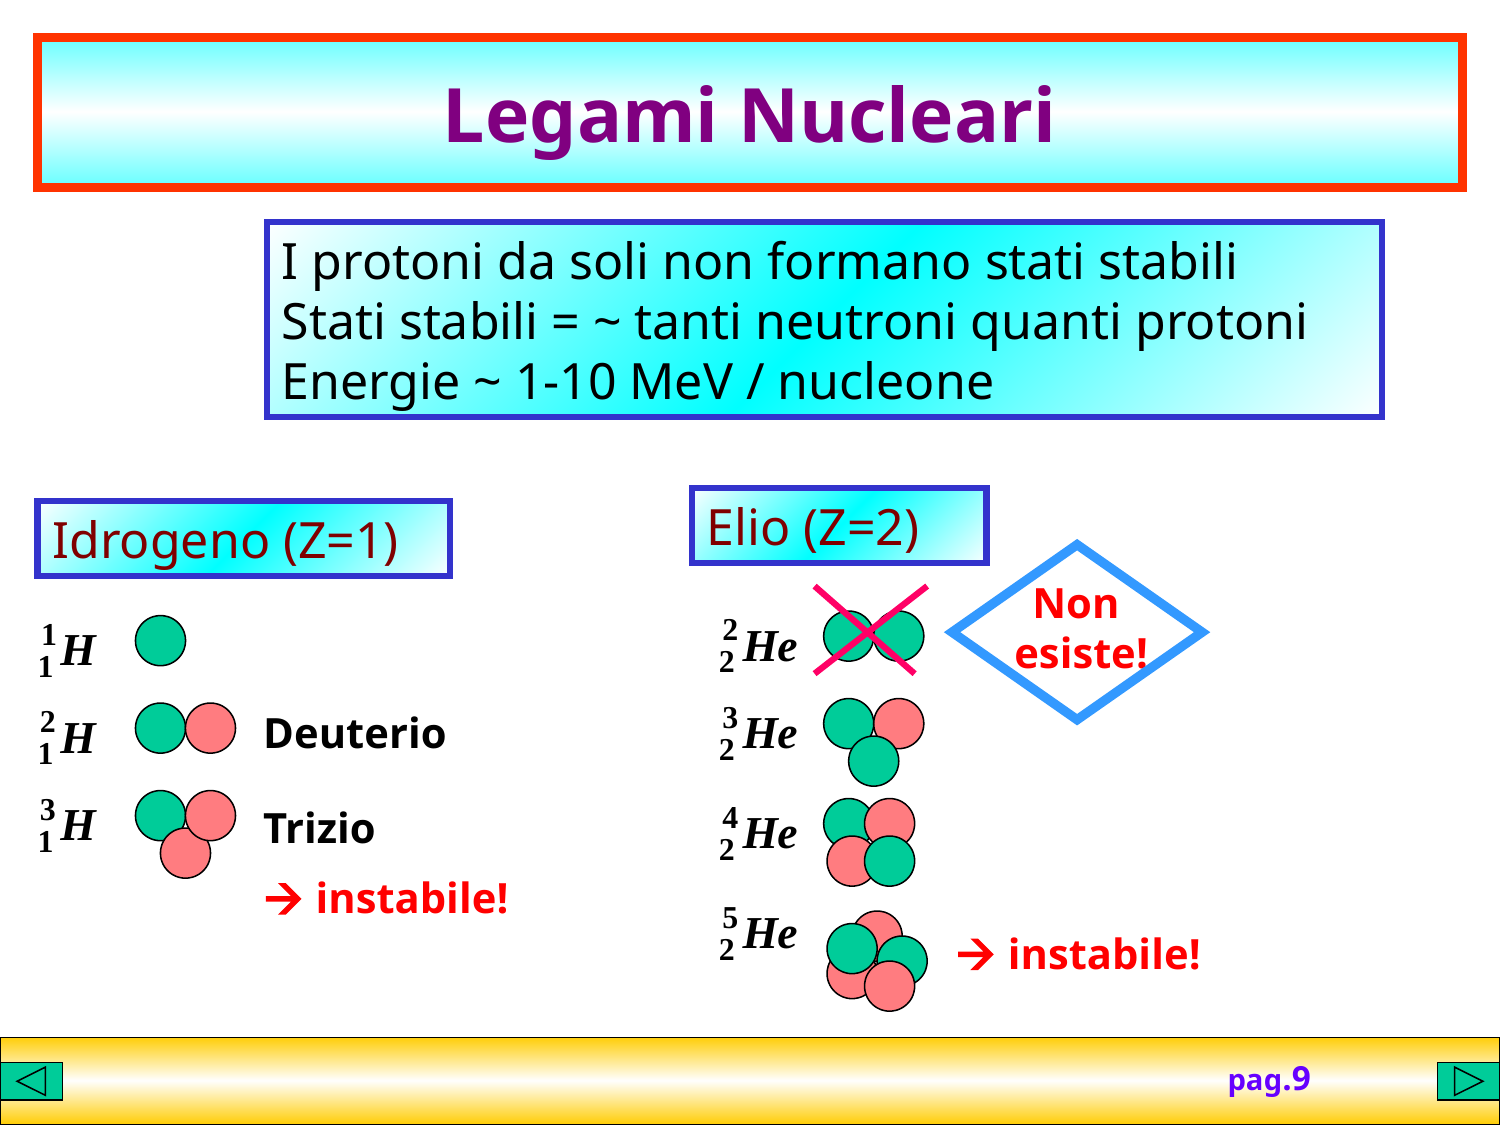

# Legami Nucleari
I protoni da soli non formano stati stabili
Stati stabili = ~ tanti neutroni quanti protoni
Energie ~ 1-10 MeV / nucleone
Elio (Z=2)
Idrogeno (Z=1)
Non
esiste!
 instabile!
Deuterio
Trizio
 instabile!
9